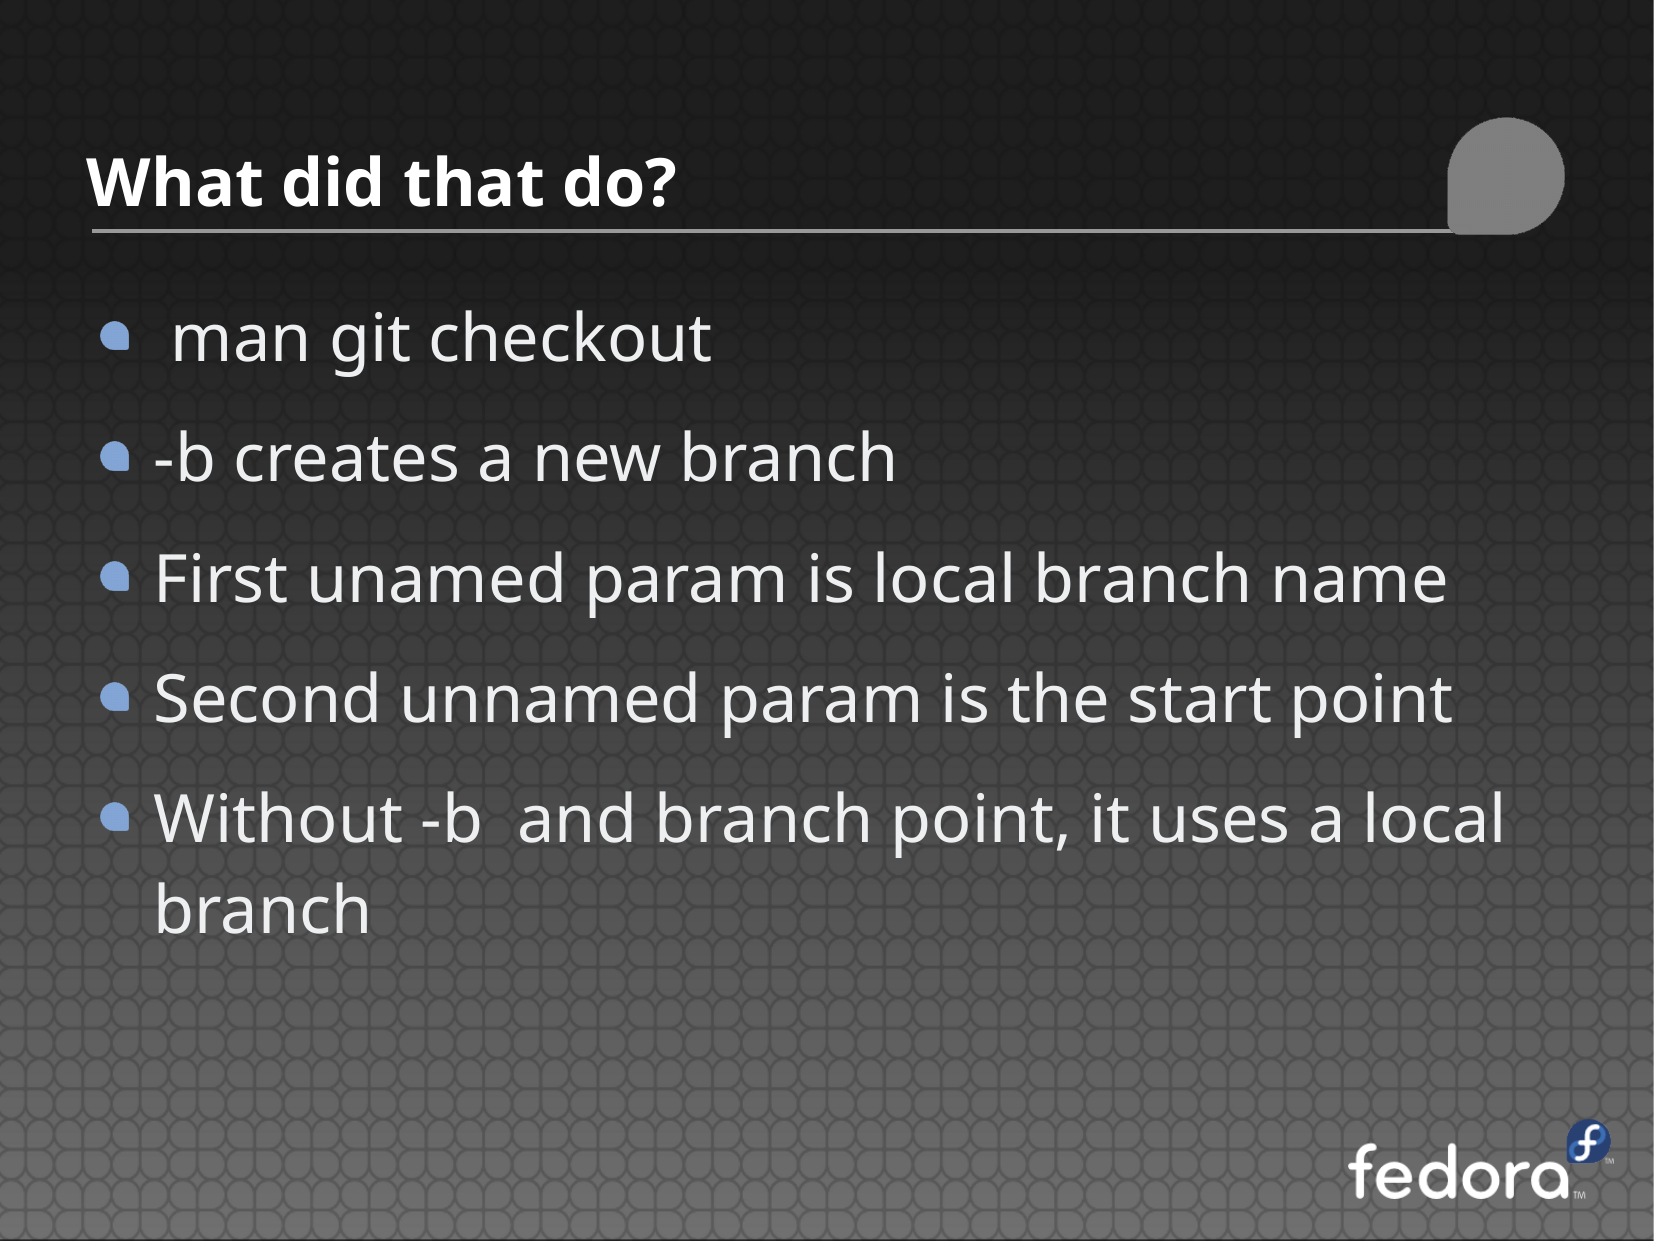

# What did that do?
 man git checkout
-b creates a new branch
First unamed param is local branch name
Second unnamed param is the start point
Without -b and branch point, it uses a local branch